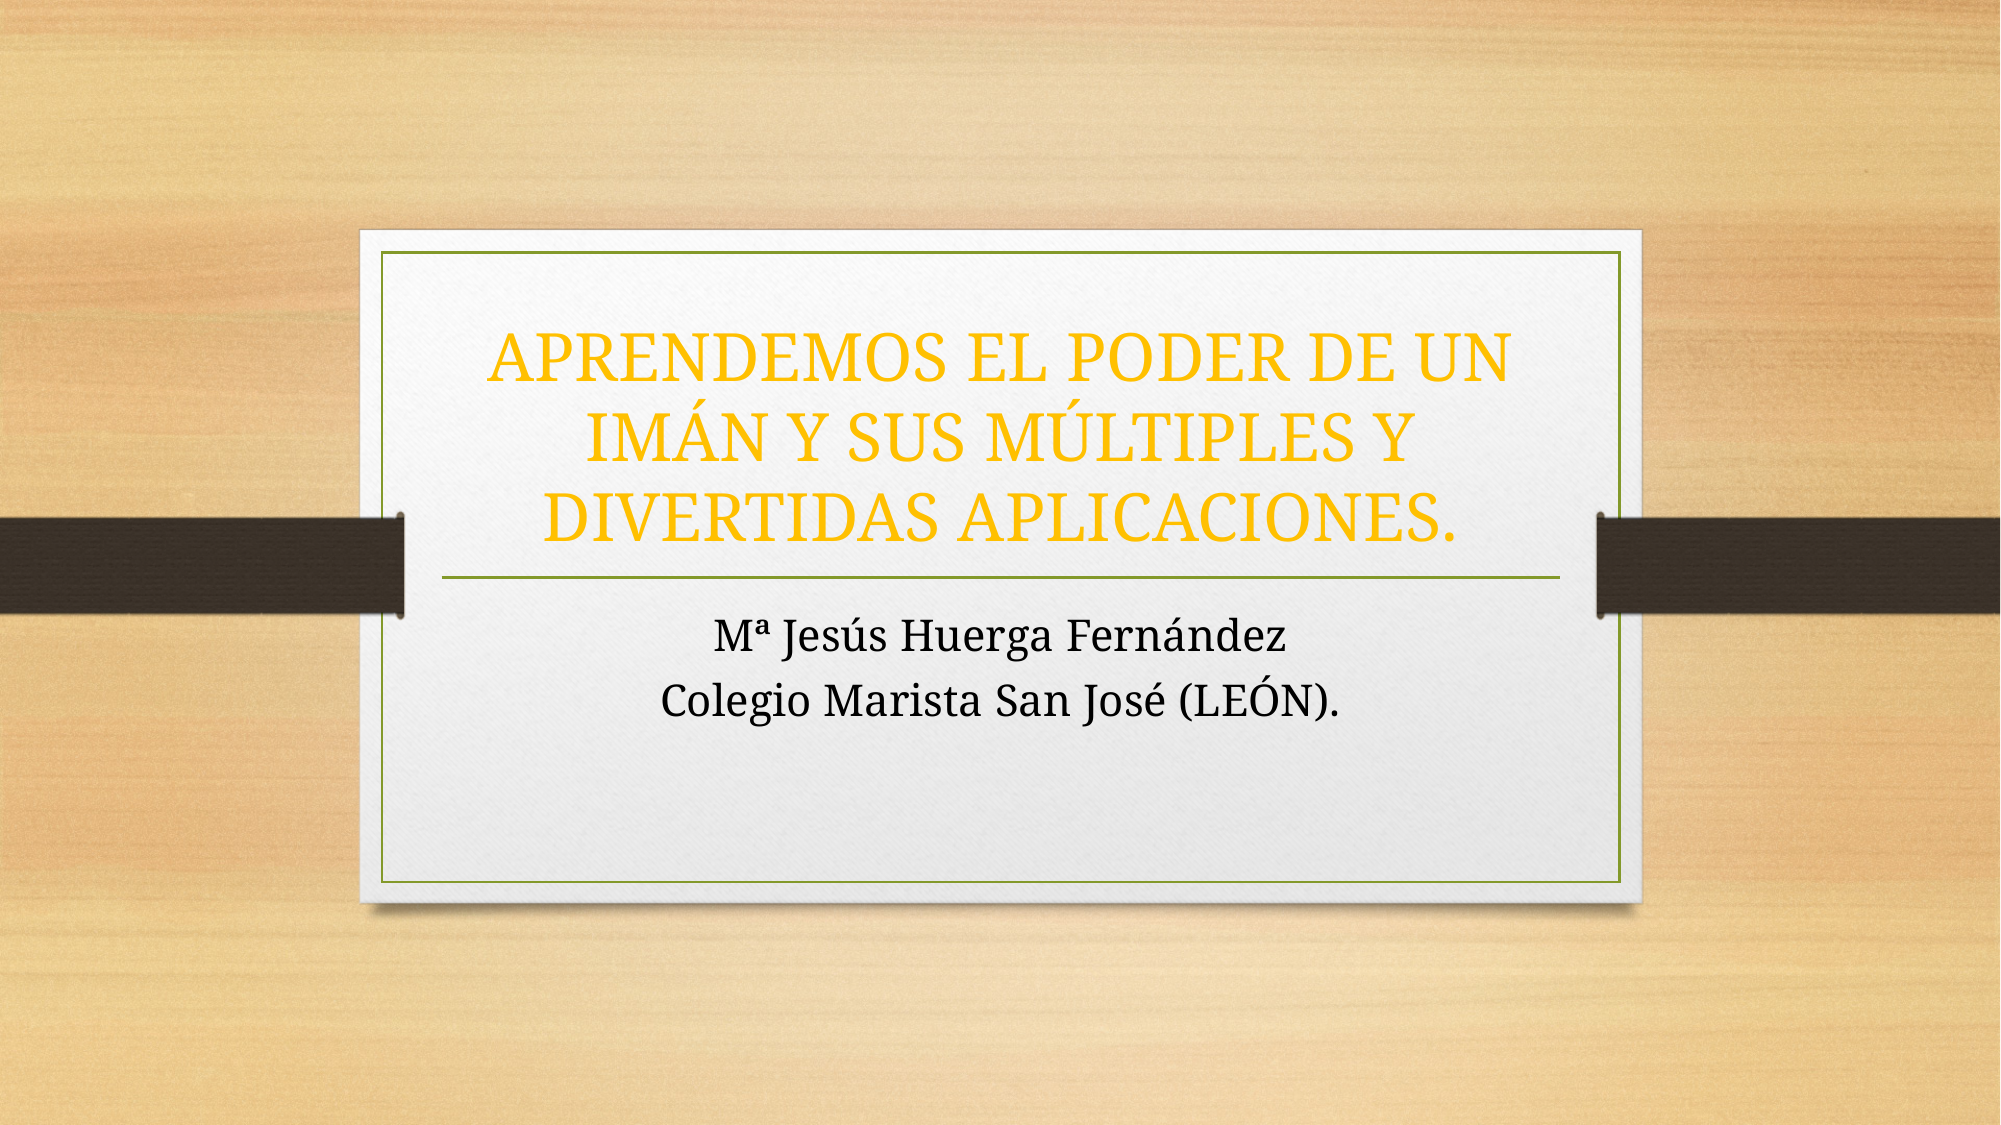

# APRENDEMOS EL PODER DE UN IMÁN Y SUS MÚLTIPLES Y DIVERTIDAS APLICACIONES.
Mª Jesús Huerga Fernández
Colegio Marista San José (LEÓN).